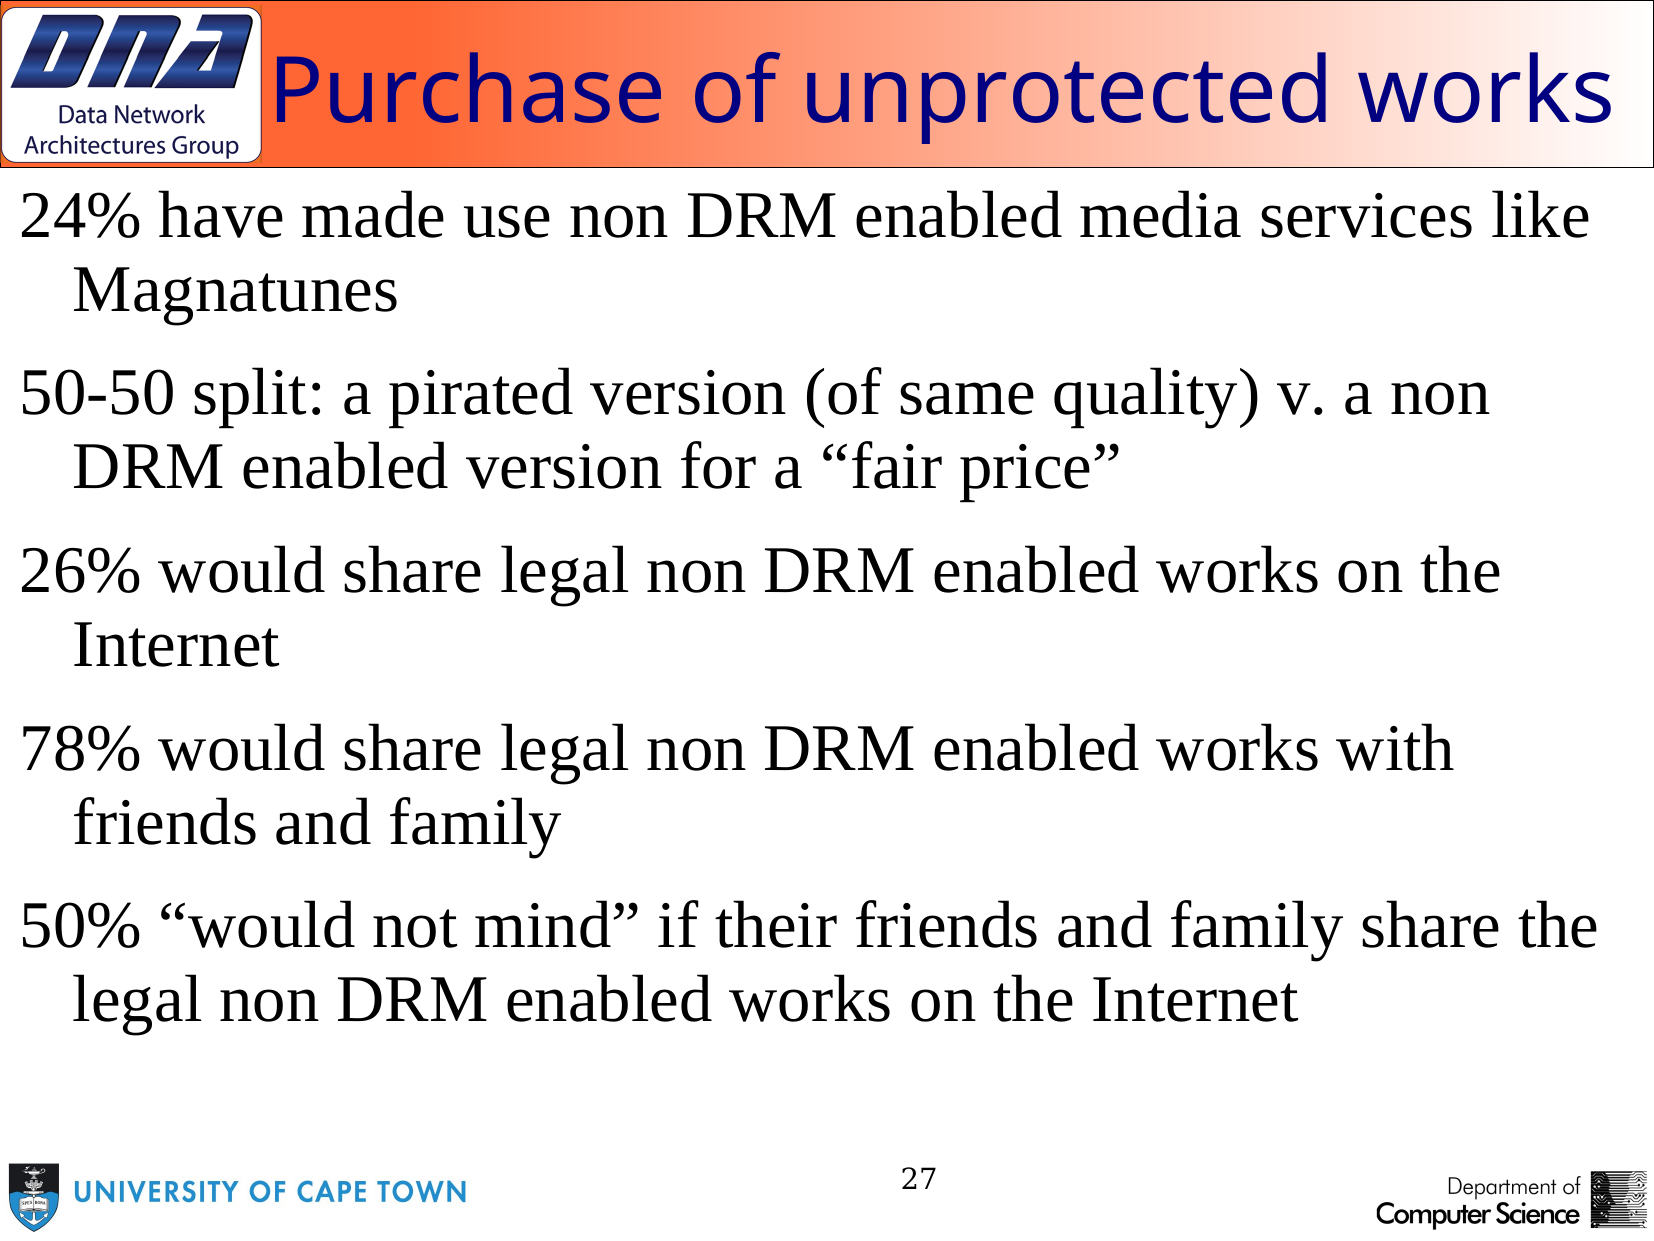

# Purchase of unprotected works
24% have made use non DRM enabled media services like Magnatunes
50-50 split: a pirated version (of same quality) v. a non DRM enabled version for a “fair price”
26% would share legal non DRM enabled works on the Internet
78% would share legal non DRM enabled works with friends and family
50% “would not mind” if their friends and family share the legal non DRM enabled works on the Internet
27